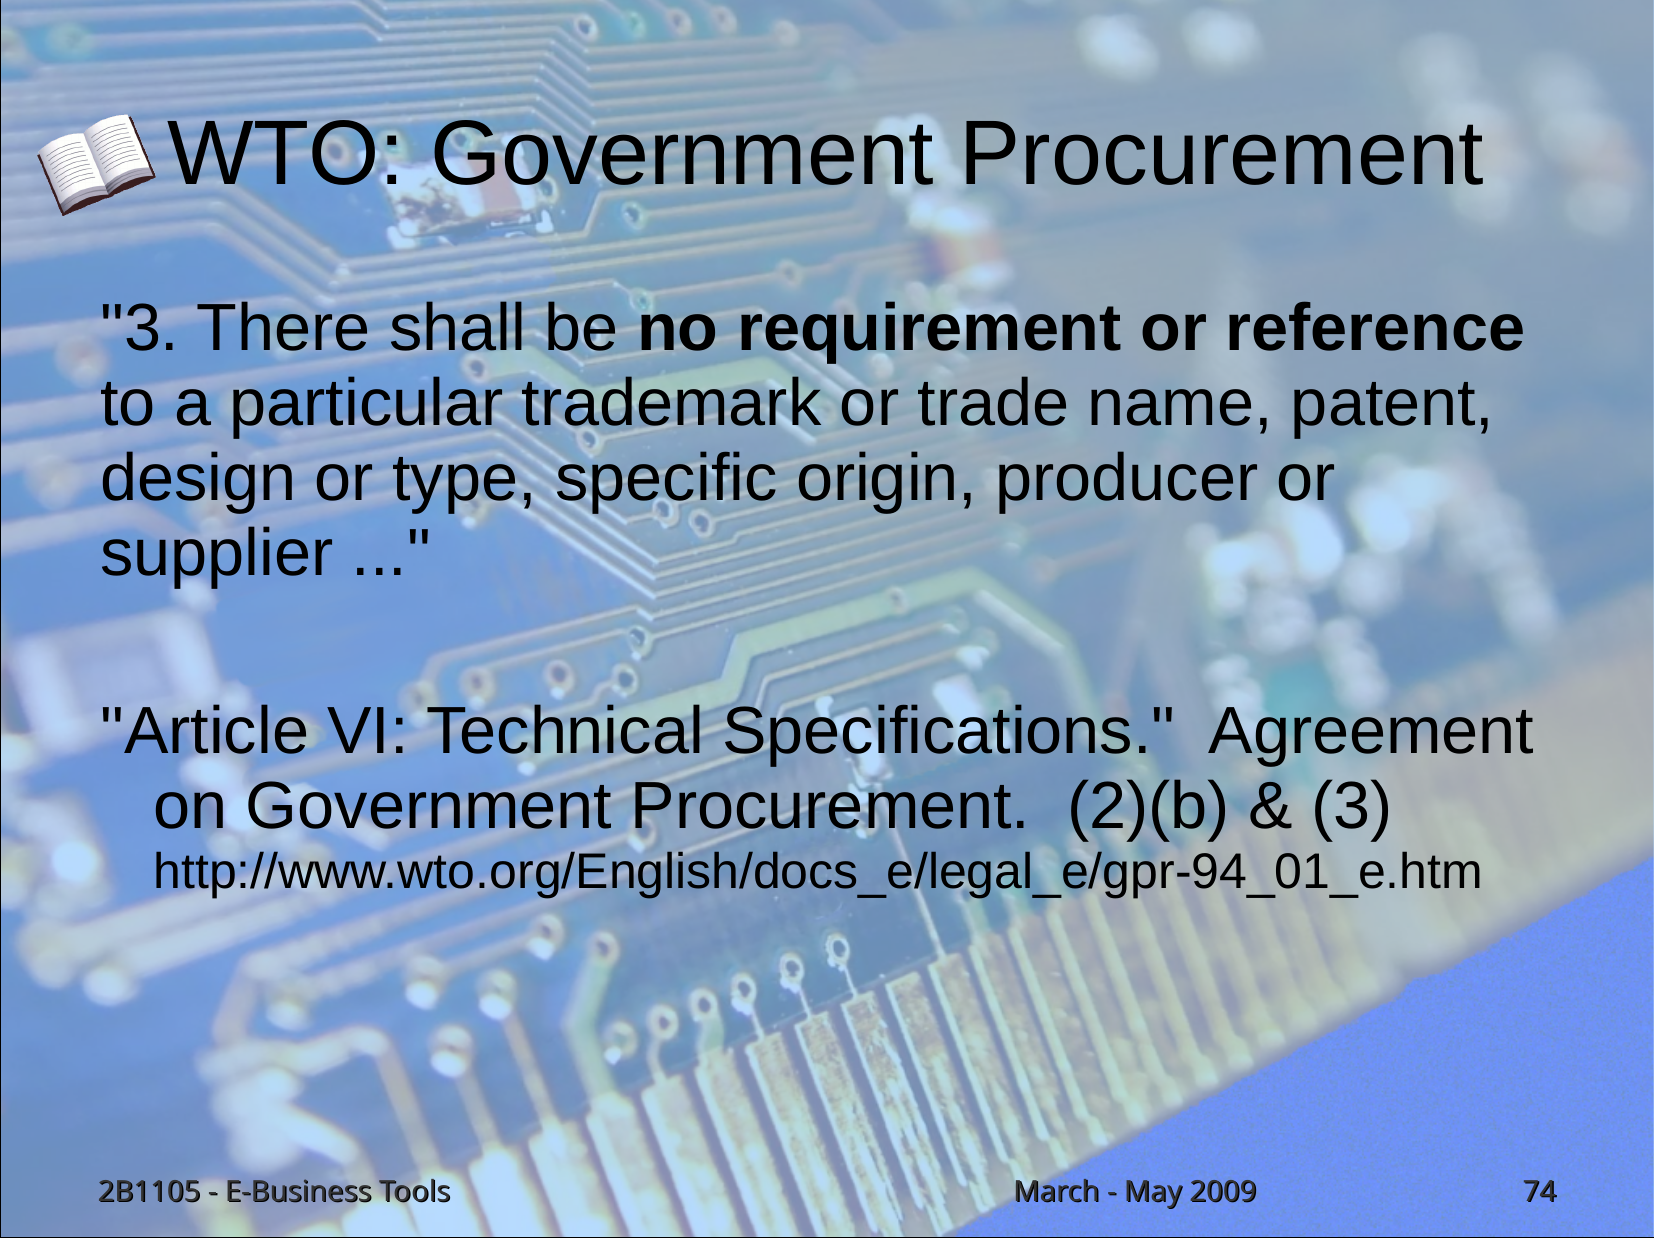

# WTO: Government Procurement
"3. There shall be no requirement or reference to a particular trademark or trade name, patent, design or type, specific origin, producer or supplier ..."
"Article VI: Technical Specifications." Agreement on Government Procurement. (2)(b) & (3)
http://www.wto.org/English/docs_e/legal_e/gpr-94_01_e.htm